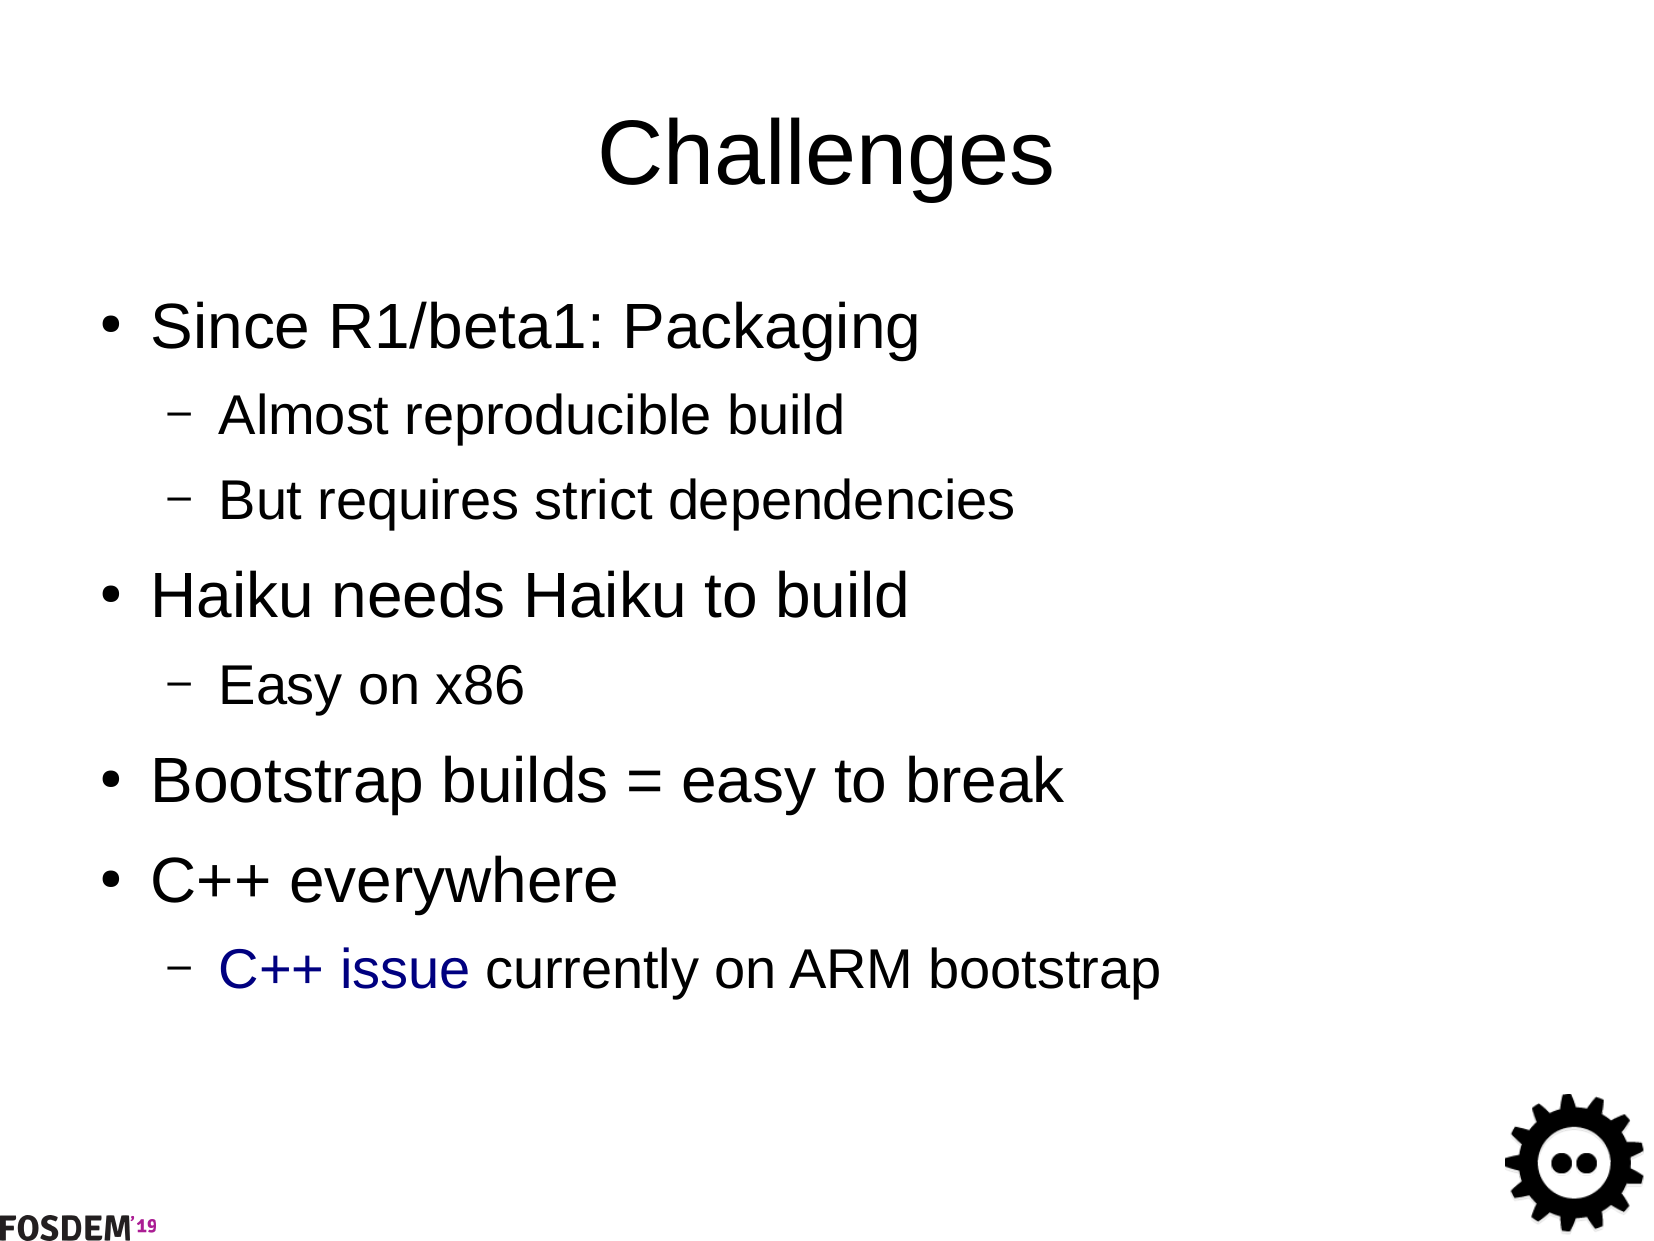

# Challenges
Since R1/beta1: Packaging
Almost reproducible build
But requires strict dependencies
Haiku needs Haiku to build
Easy on x86
Bootstrap builds = easy to break
C++ everywhere
C++ issue currently on ARM bootstrap